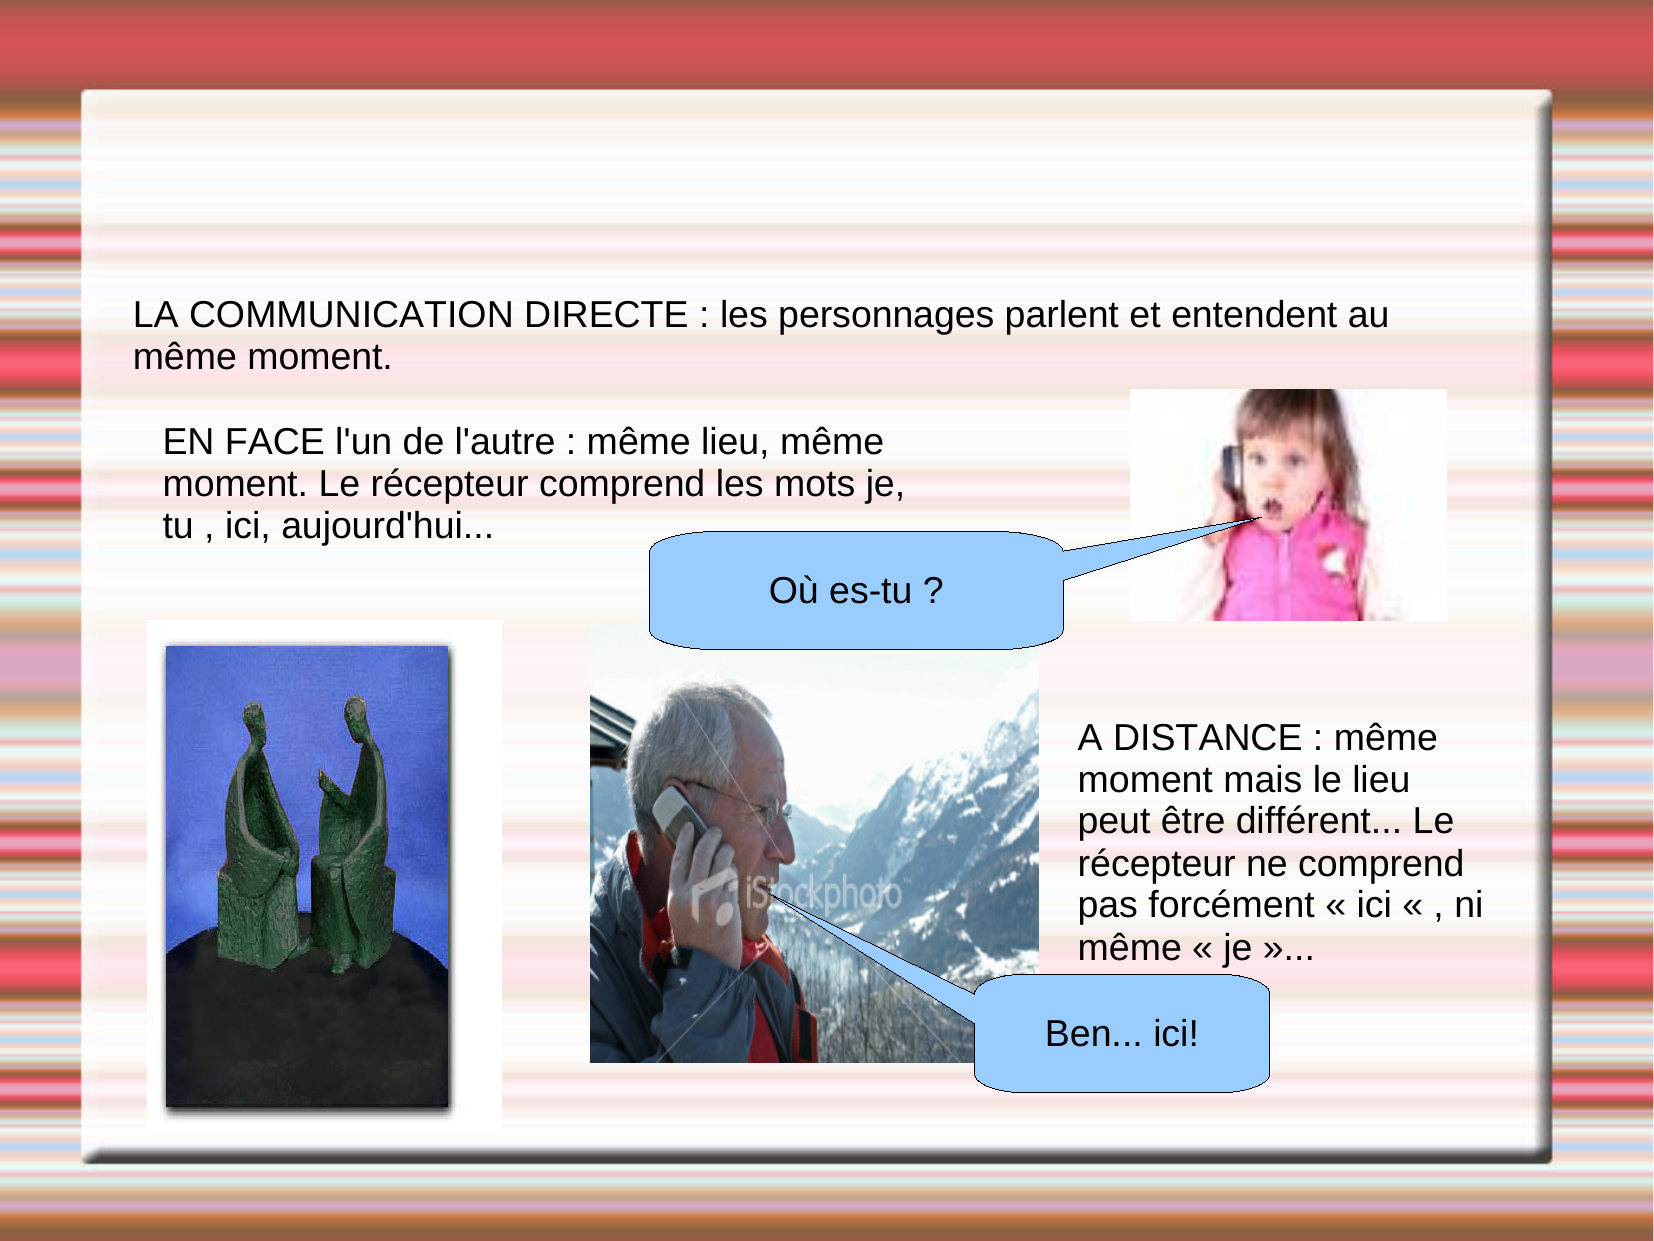

LA COMMUNICATION DIRECTE : les personnages parlent et entendent au même moment.
EN FACE l'un de l'autre : même lieu, même moment. Le récepteur comprend les mots je, tu , ici, aujourd'hui...
Où es-tu ?
A DISTANCE : même moment mais le lieu peut être différent... Le récepteur ne comprend pas forcément « ici « , ni même « je »...
Ben... ici!